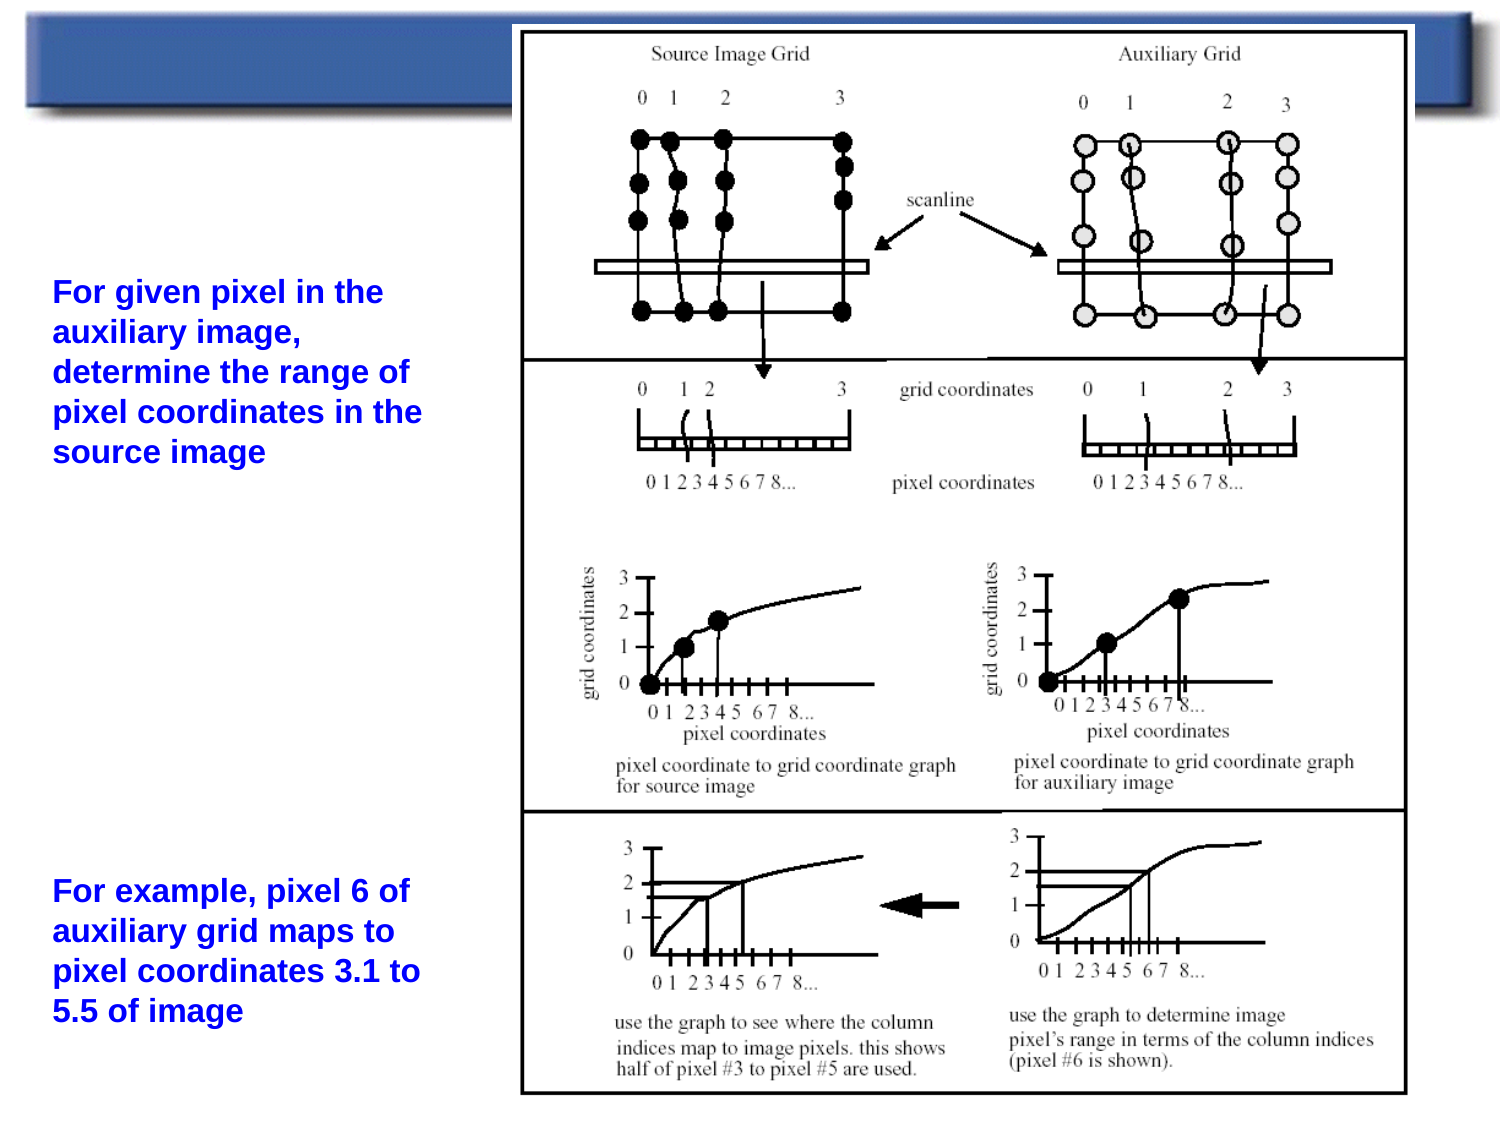

For given pixel in the auxiliary image, determine the range of pixel coordinates in the
source image
For example, pixel 6 of auxiliary grid maps to pixel coordinates 3.1 to 5.5 of image